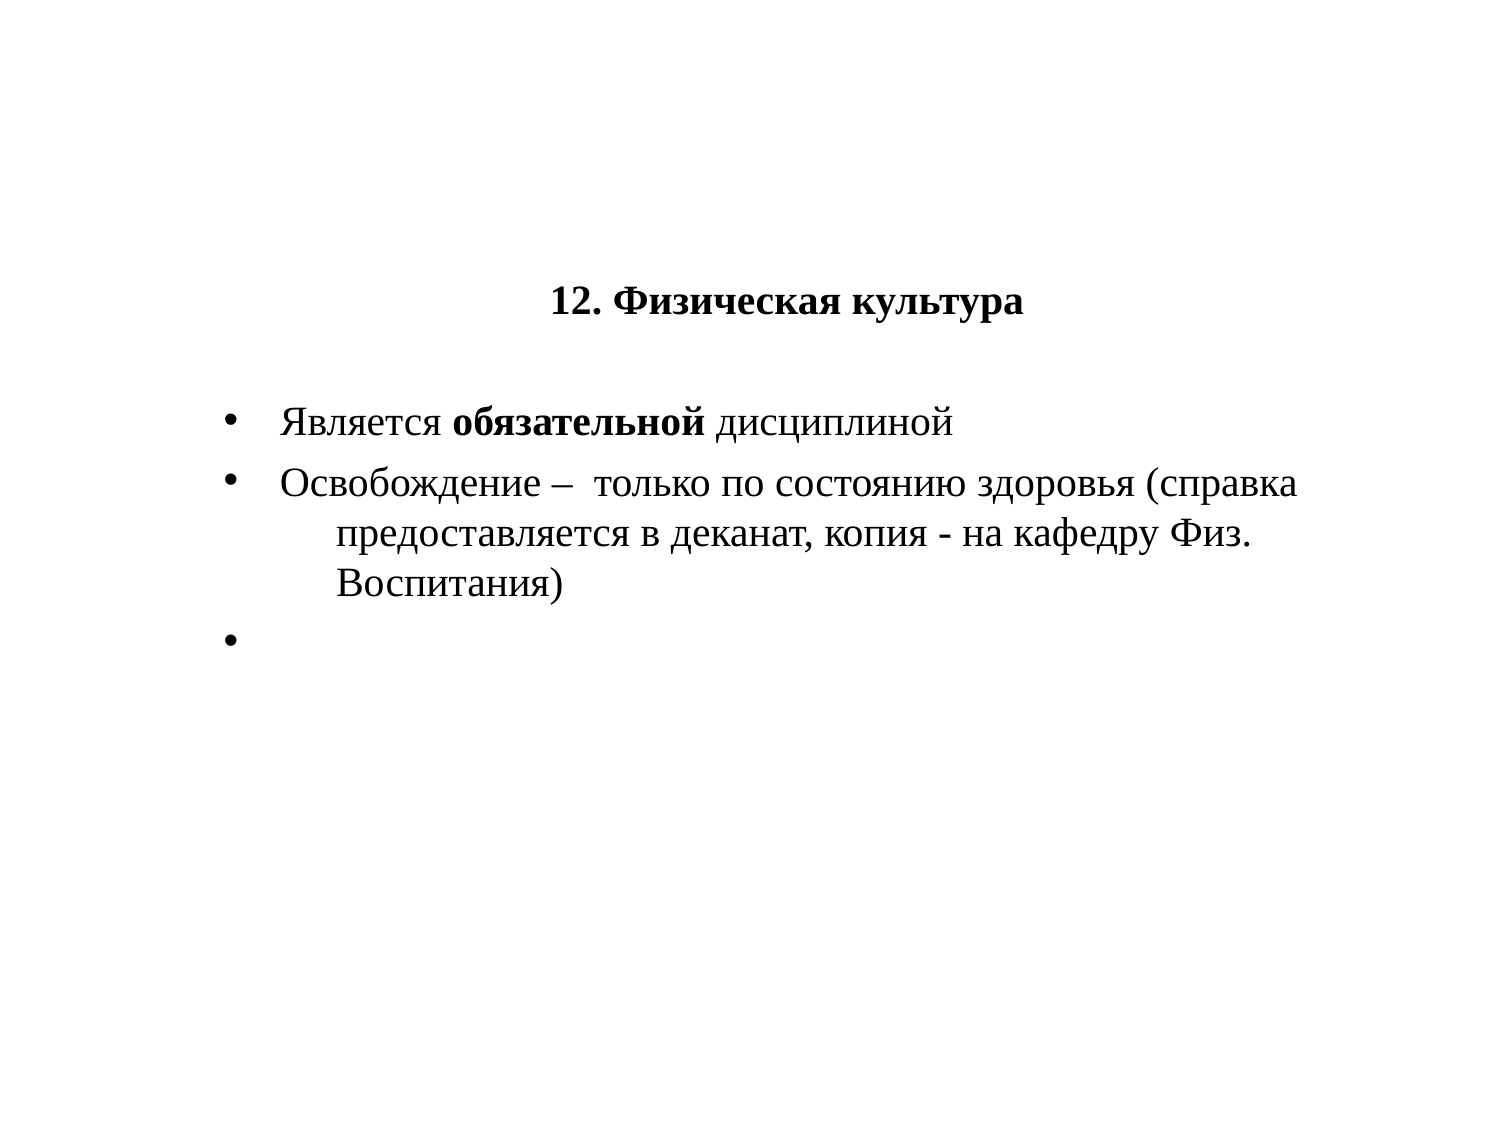

# Особенности обучения
12. Физическая культура
Является обязательной дисциплиной
Освобождение – только по состоянию здоровья (справка предоставляется в деканат, копия - на кафедру Физ. Воспитания)